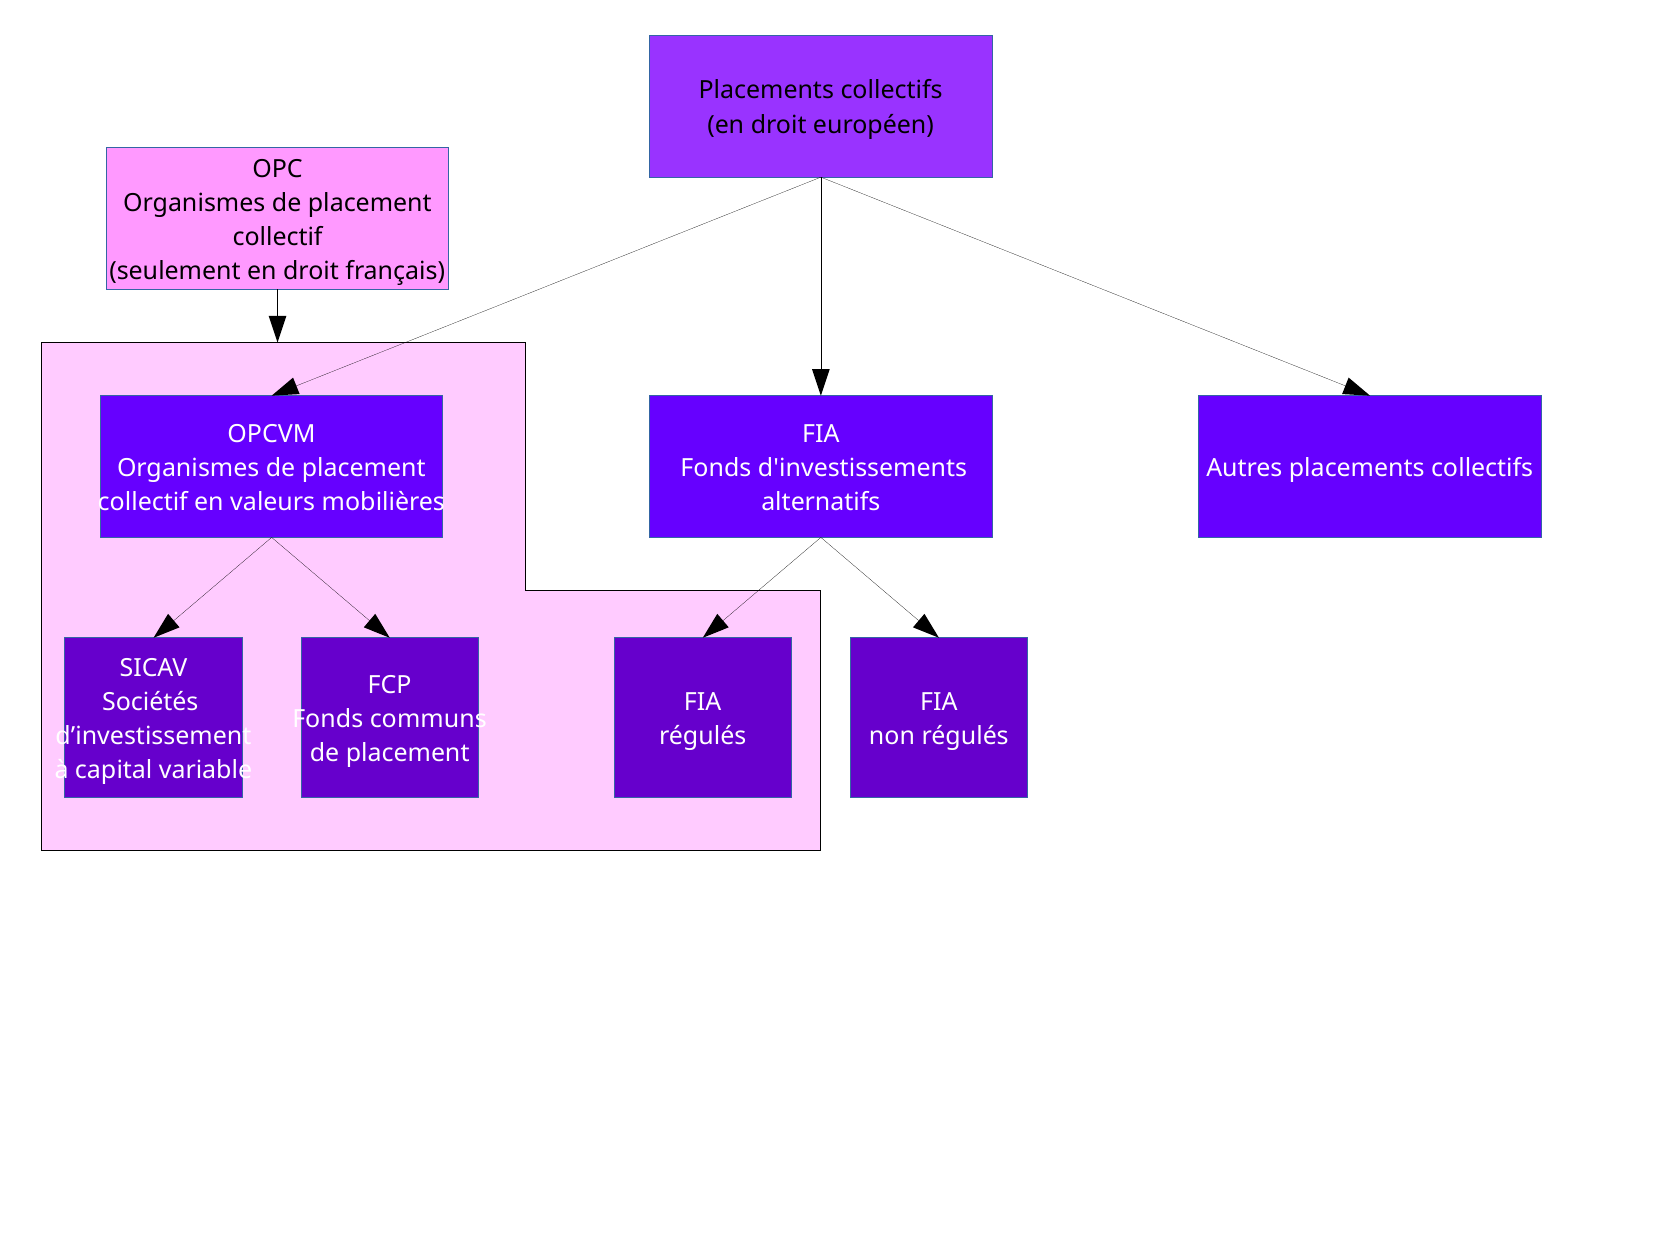

Placements collectifs
(en droit européen)
OPC
Organismes de placement
collectif
(seulement en droit français)
OPCVM
Organismes de placement
collectif en valeurs mobilières
FIA
 Fonds d'investissements
alternatifs
FIA
 Fonds d'investissements
alternatifs
Autres placements collectifs
SICAV
Sociétés
d’investissement
à capital variable
FCP
 Fonds communs
de placement
FIA
régulés
FIA
non régulés